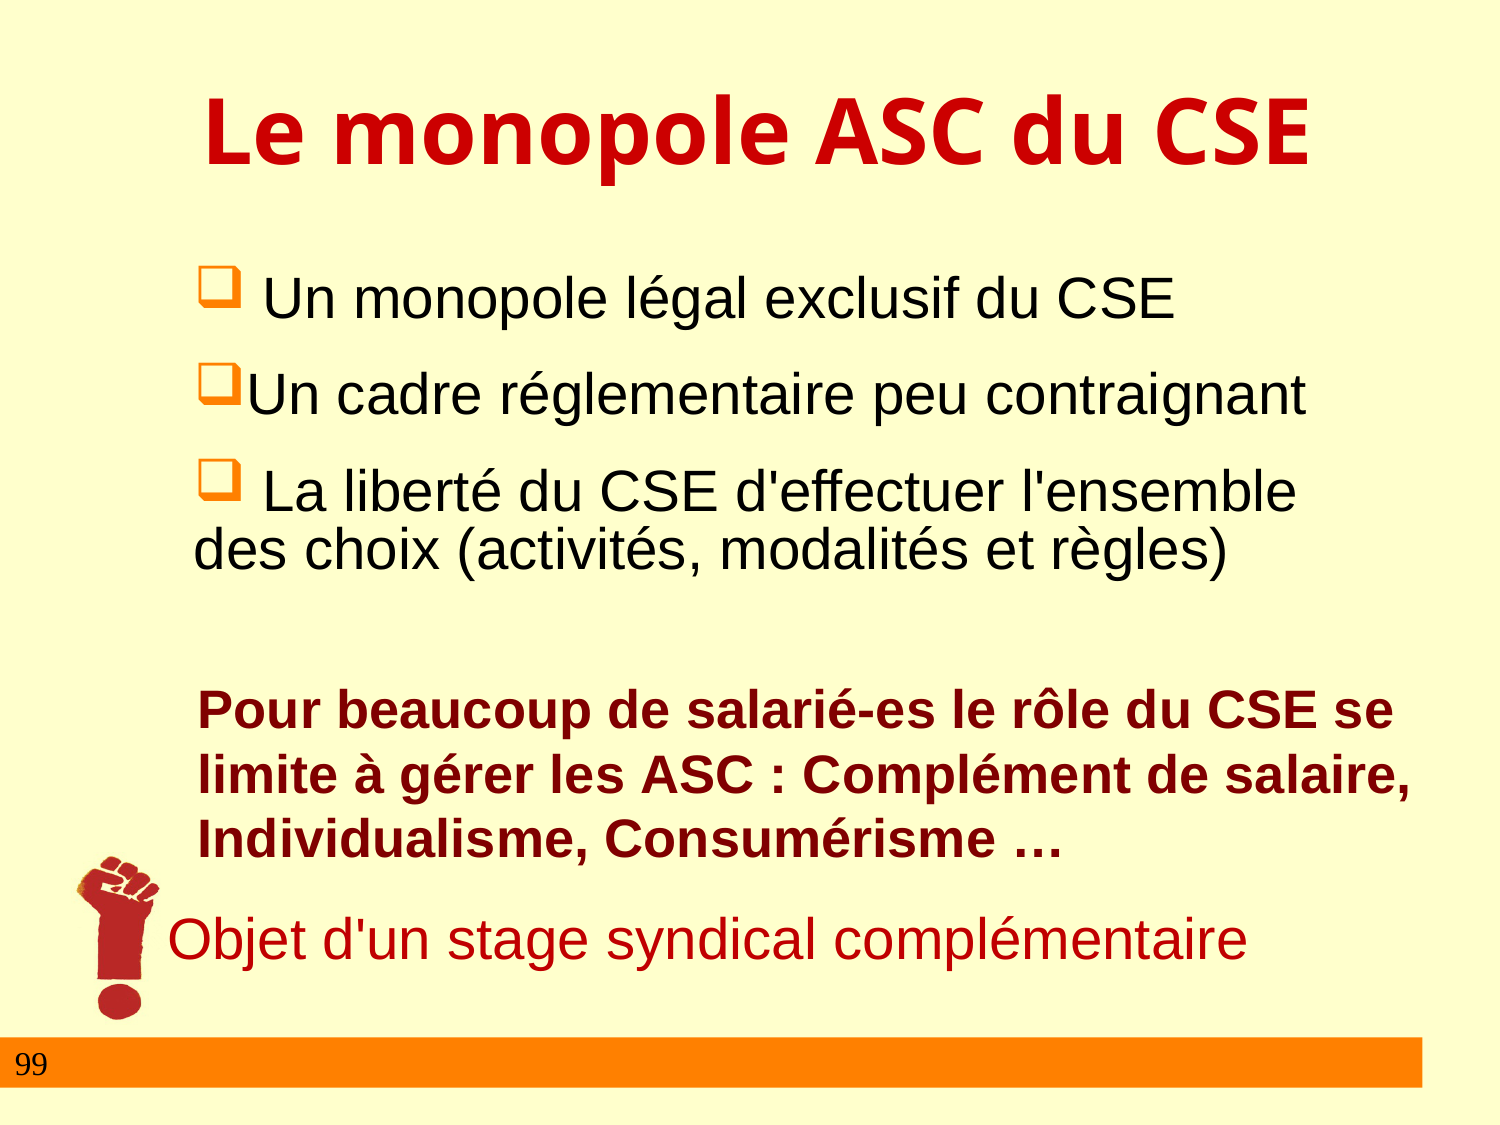

# Le monopole ASC du CSE
 Un monopole légal exclusif du CSE
Un cadre réglementaire peu contraignant
 La liberté du CSE d'effectuer l'ensemble des choix (activités, modalités et règles)
Pour beaucoup de salarié-es le rôle du CSE se limite à gérer les ASC : Complément de salaire, Individualisme, Consumérisme …
Objet d'un stage syndical complémentaire